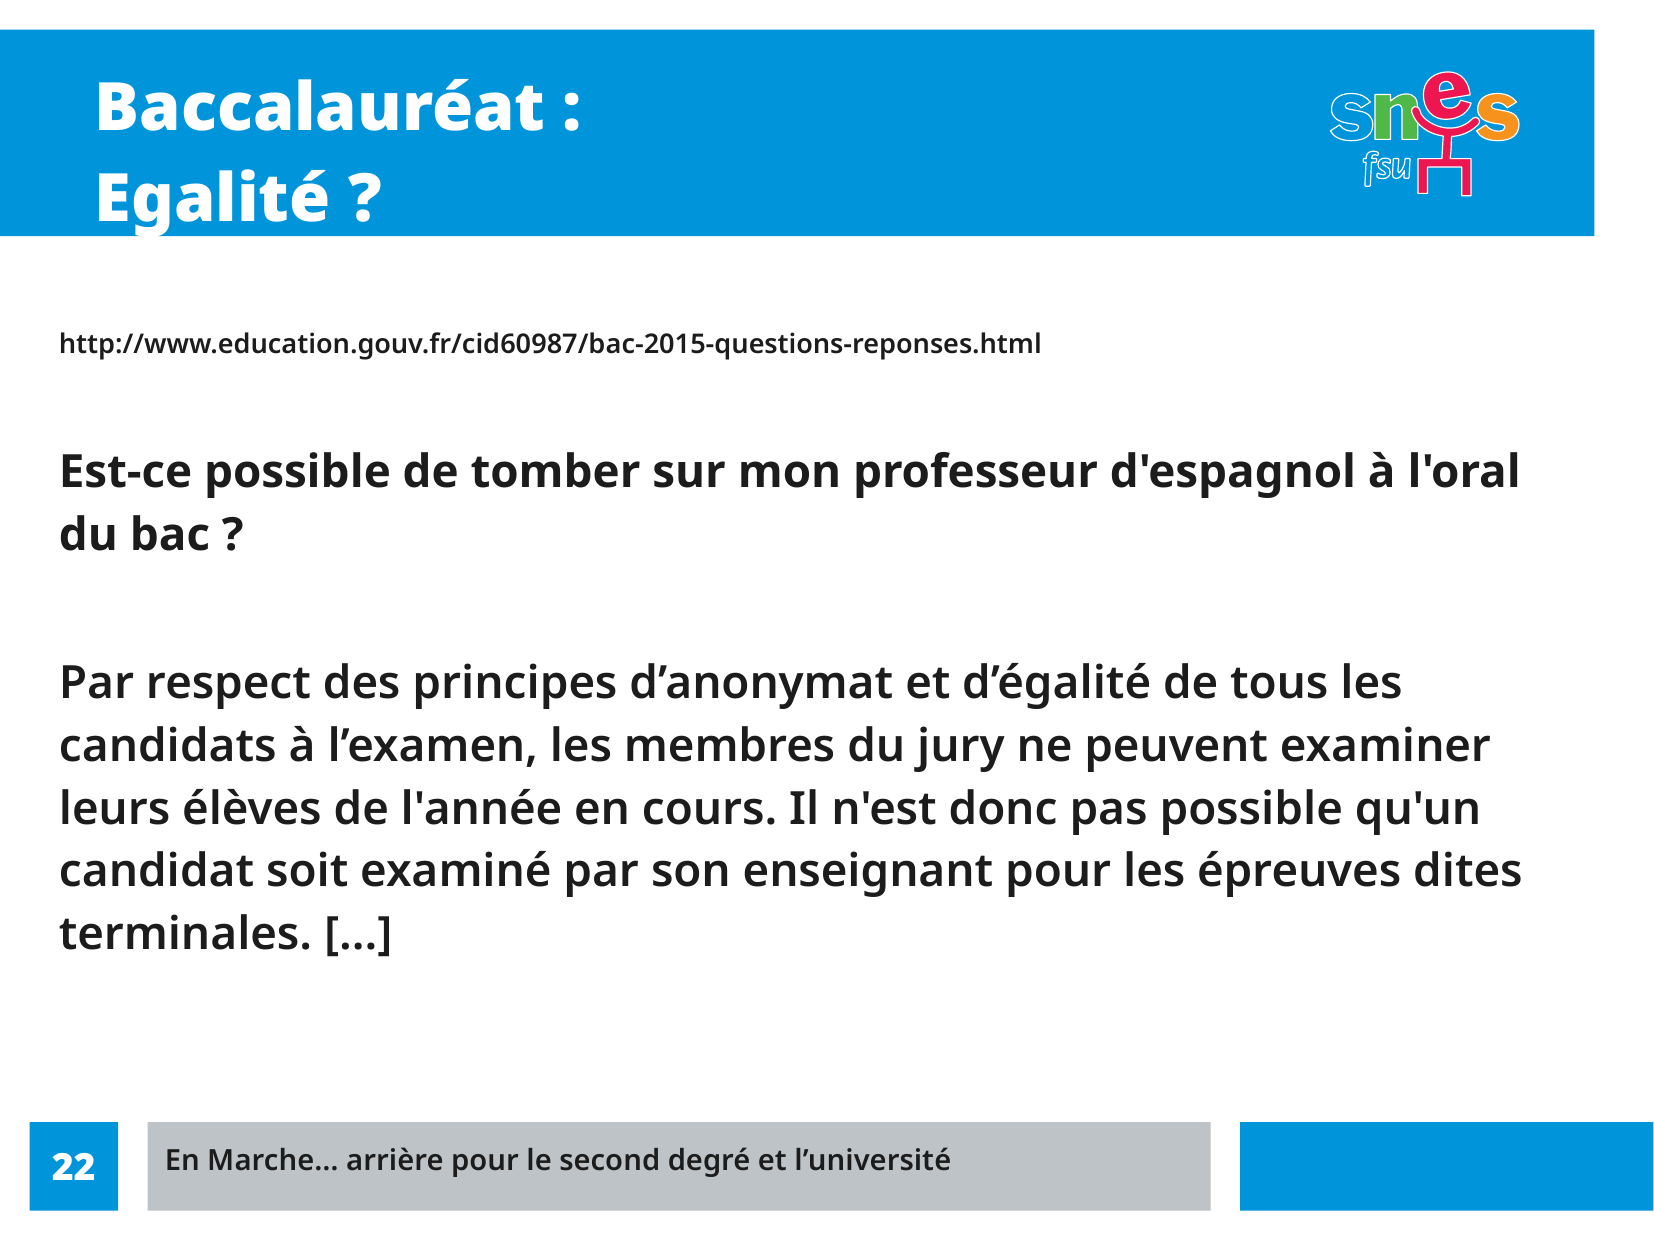

# Baccalauréat : Egalité ?
http://www.education.gouv.fr/cid60987/bac-2015-questions-reponses.html
Est-ce possible de tomber sur mon professeur d'espagnol à l'oral du bac ?
Par respect des principes d’anonymat et d’égalité de tous les candidats à l’examen, les membres du jury ne peuvent examiner leurs élèves de l'année en cours. Il n'est donc pas possible qu'un candidat soit examiné par son enseignant pour les épreuves dites terminales. [...]
22
En Marche… arrière pour le second degré et l’université